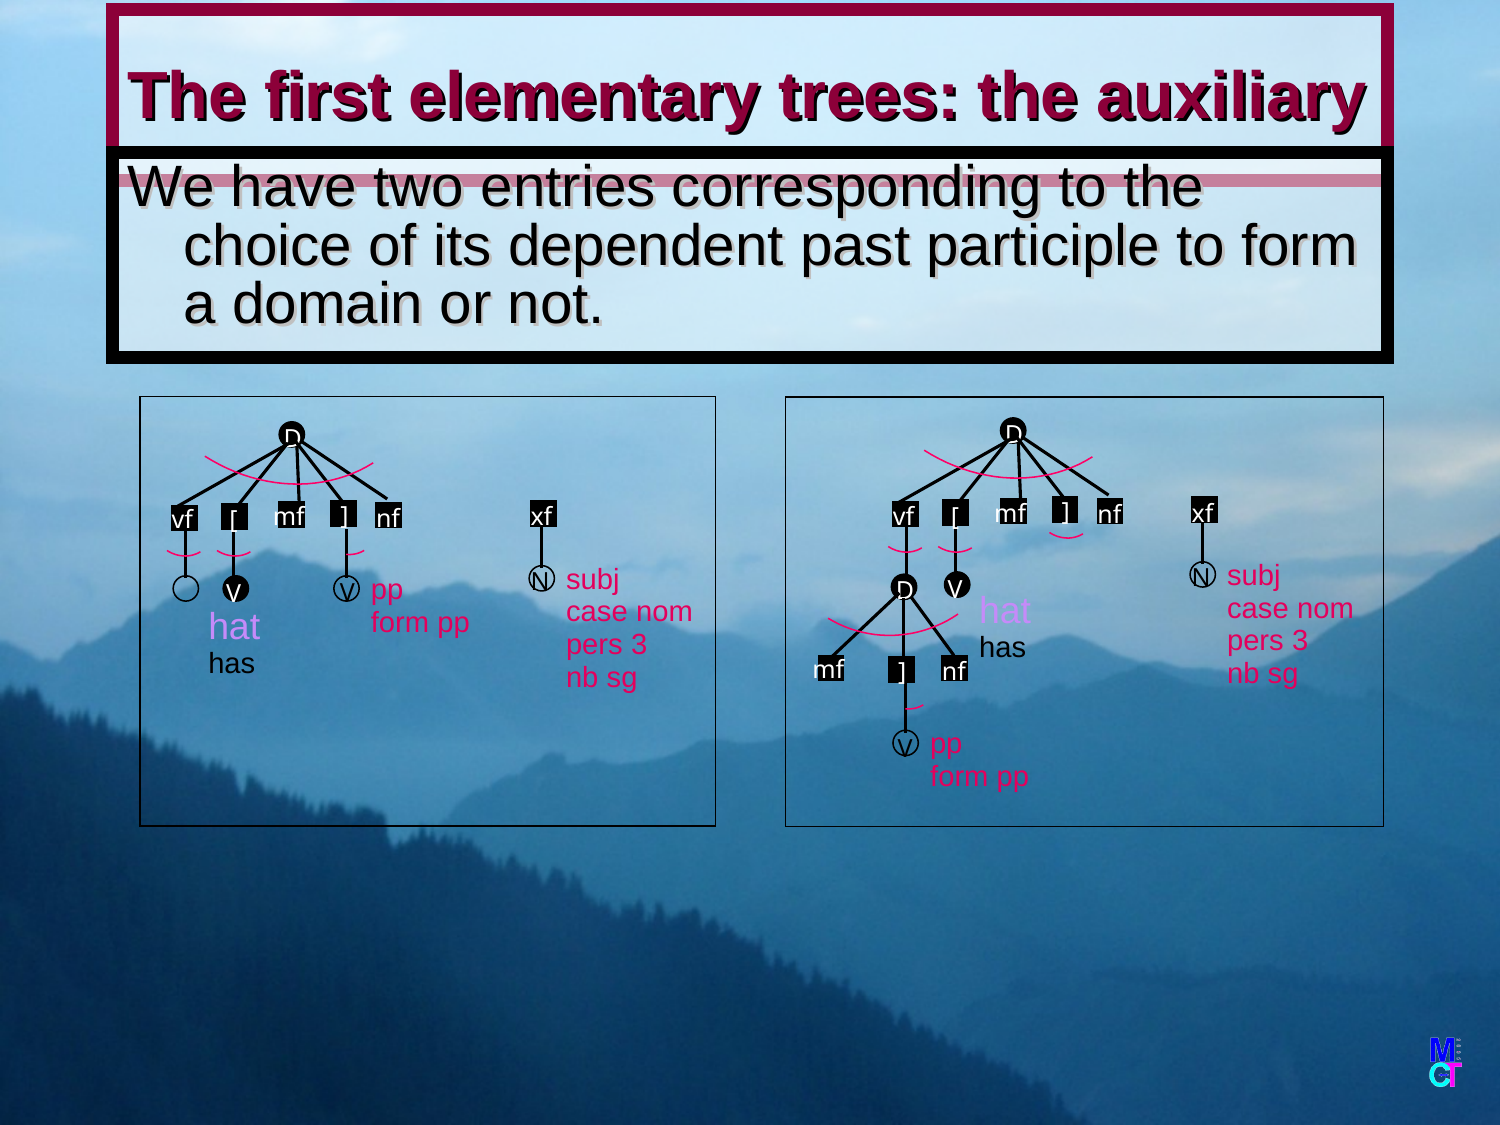

# The first elementary trees: the auxiliary
D
]
mf
xf
nf
vf
[
subj
case nom
pers 3
nb sg
N
V
D
hat
has
mf
]
nf
pp
form pp
V
D
]
mf
xf
nf
vf
[
subj
case nom
pers 3
nb sg
N
pp
form pp
V
V
hat
has
We have two entries corresponding to the choice of its dependent past participle to form a domain or not.